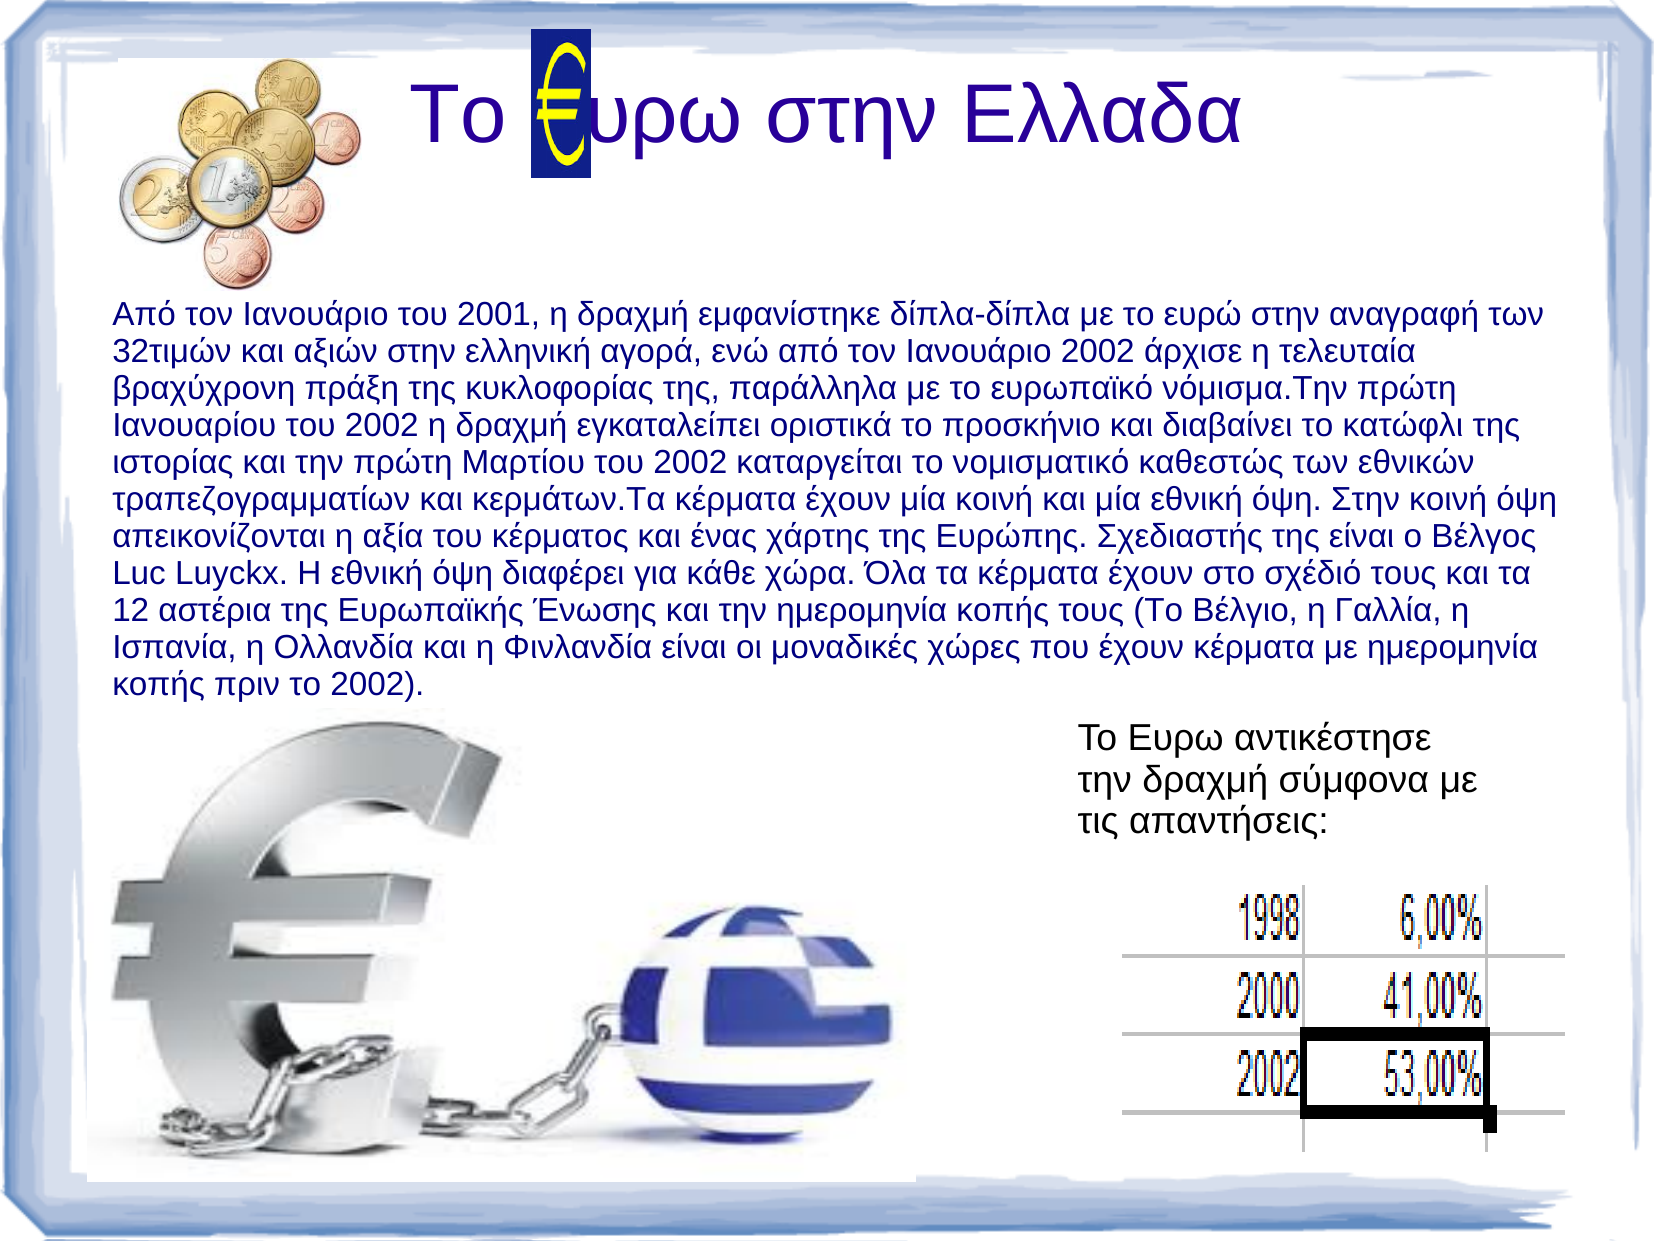

# Το Ευρω στην Ελλαδα
Από τον Ιανουάριο του 2001, η δραχμή εμφανίστηκε δίπλα-δίπλα με το ευρώ στην αναγραφή των 32τιμών και αξιών στην ελληνική αγορά, ενώ από τον Ιανουάριο 2002 άρχισε η τελευταία βραχύχρονη πράξη της κυκλοφορίας της, παράλληλα με το ευρωπαϊκό νόμισμα.Την πρώτη Ιανουαρίου του 2002 η δραχμή εγκαταλείπει οριστικά το προσκήνιο και διαβαίνει το κατώφλι της ιστορίας και την πρώτη Μαρτίου του 2002 καταργείται το νομισματικό καθεστώς των εθνικών τραπεζογραμματίων και κερμάτων.Τα κέρματα έχουν μία κοινή και μία εθνική όψη. Στην κοινή όψη απεικονίζονται η αξία του κέρματος και ένας χάρτης της Ευρώπης. Σχεδιαστής της είναι ο Βέλγος Luc Luyckx. Η εθνική όψη διαφέρει για κάθε χώρα. Όλα τα κέρματα έχουν στο σχέδιό τους και τα 12 αστέρια της Ευρωπαϊκής Ένωσης και την ημερομηνία κοπής τους (Το Βέλγιο, η Γαλλία, η Ισπανία, η Ολλανδία και η Φινλανδία είναι οι μοναδικές χώρες που έχουν κέρματα με ημερομηνία κοπής πριν το 2002).
Το Ευρω αντικέστησε την δραχμή σύμφονα με τις απαντήσεις: